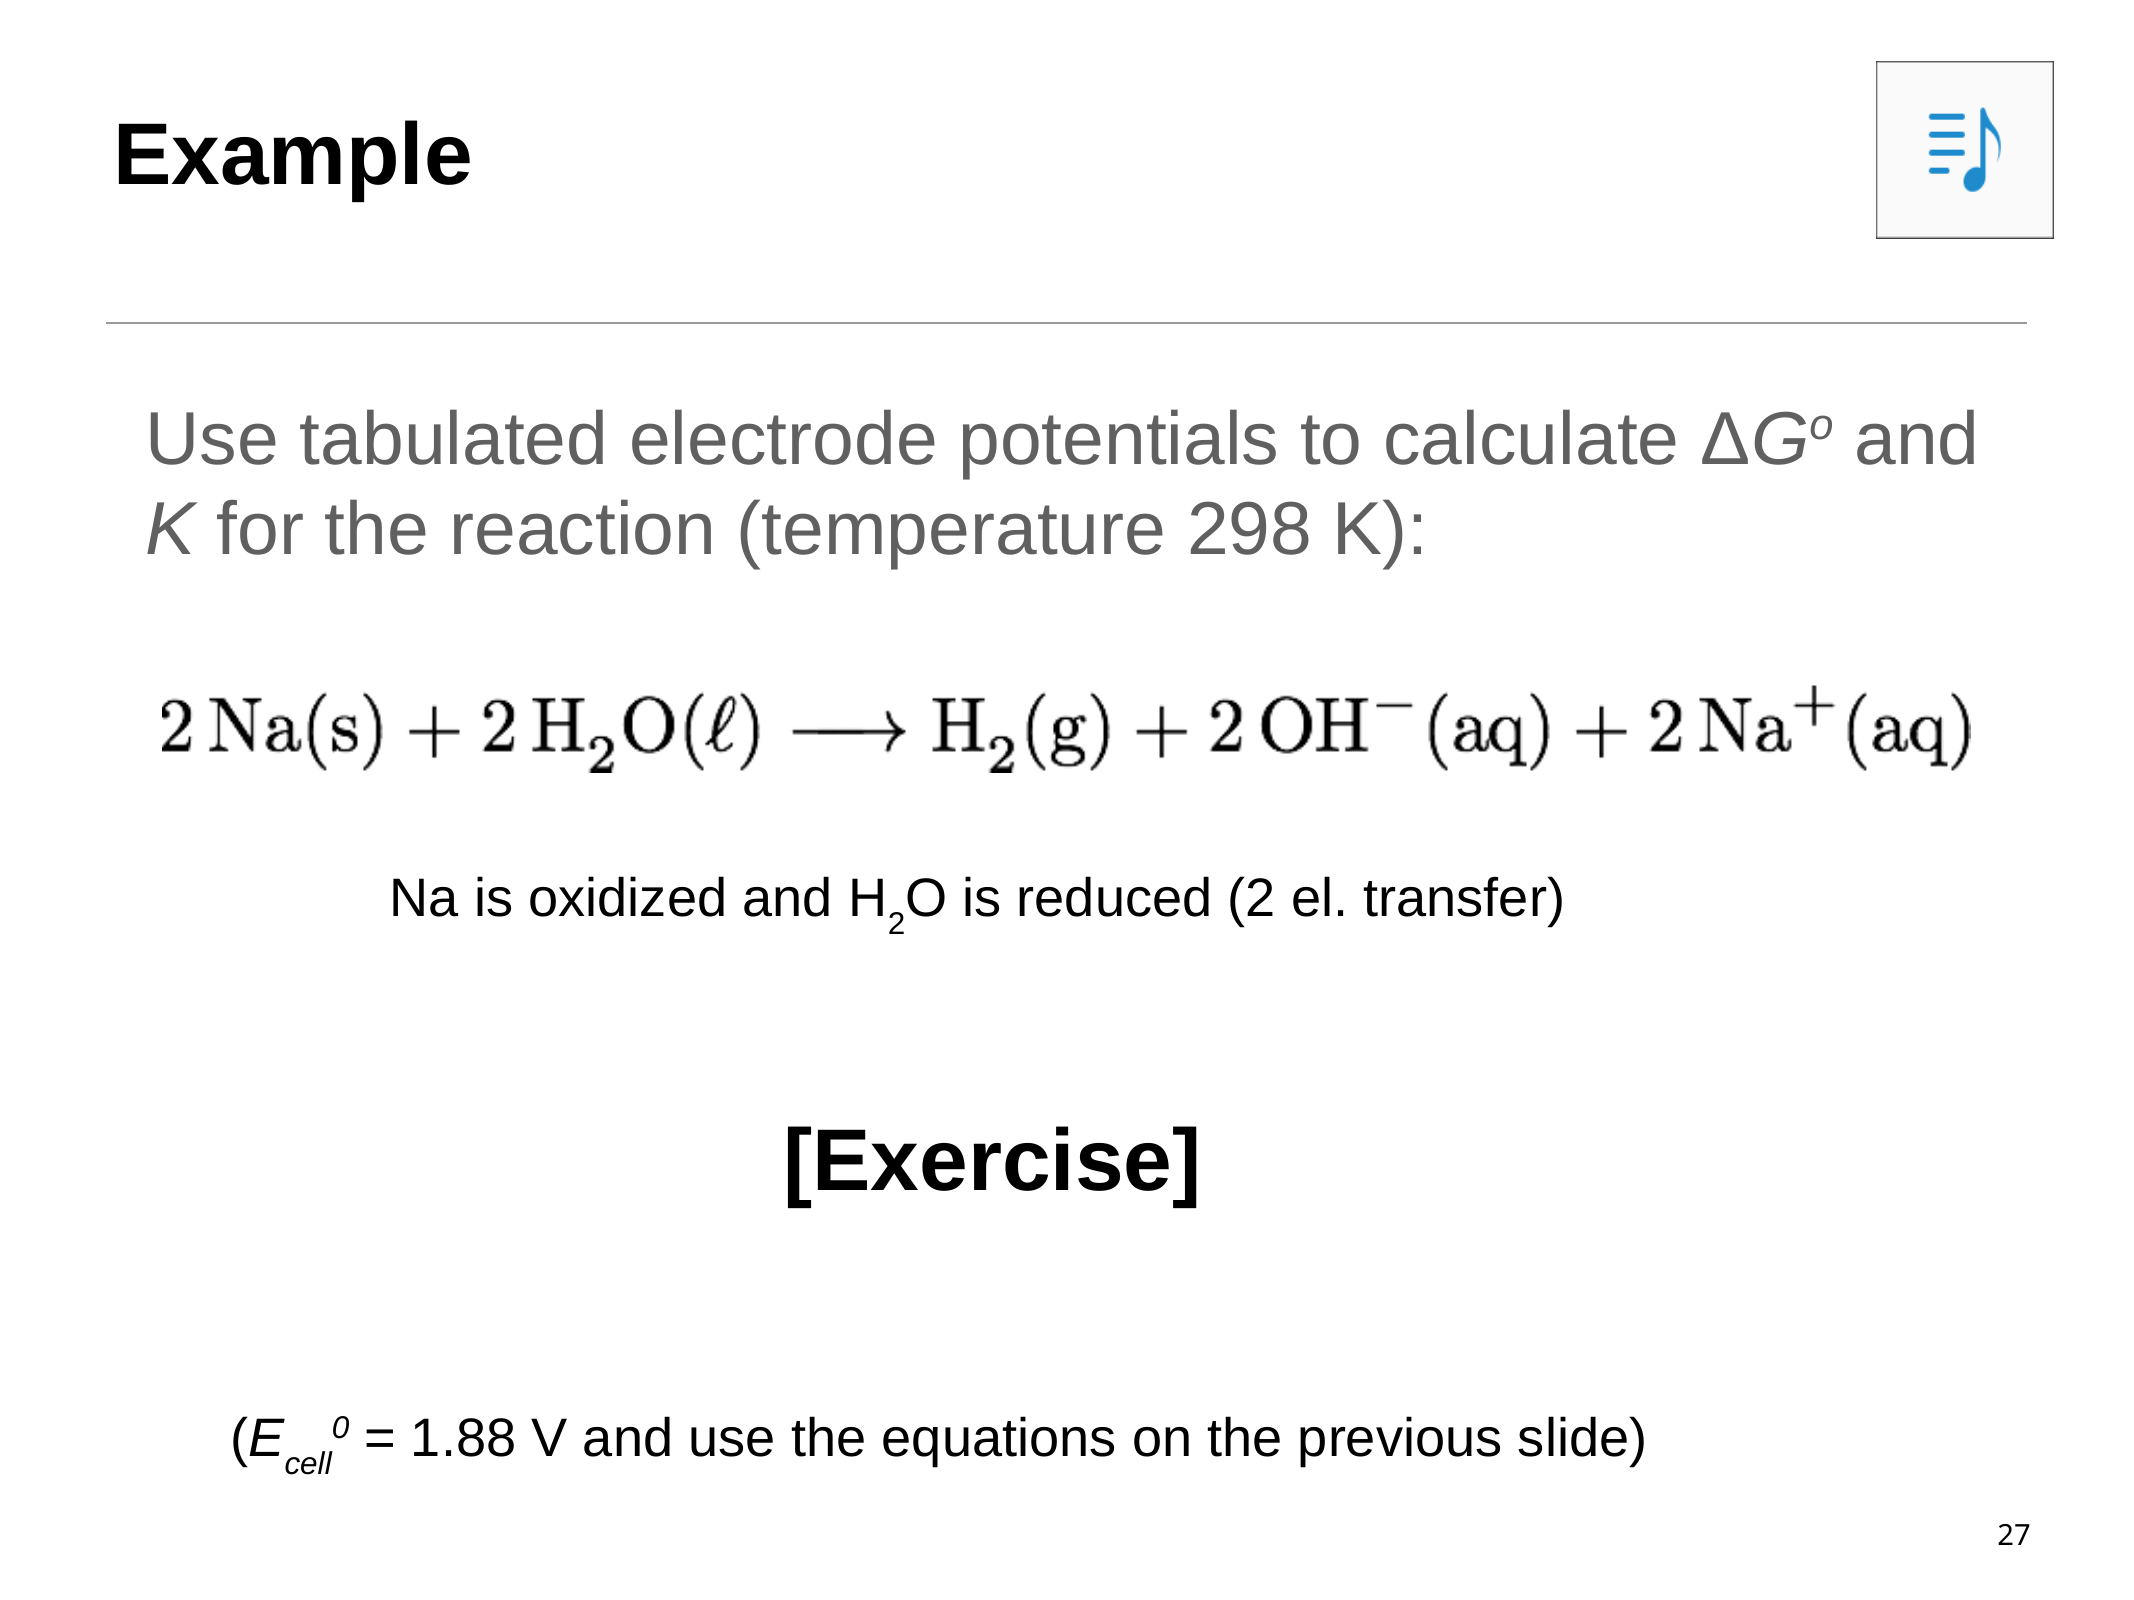

# Example
Use tabulated electrode potentials to calculate ΔGo and K for the reaction (temperature 298 K):
Na is oxidized and H2O is reduced (2 el. transfer)
[Exercise]
(Ecell0 = 1.88 V and use the equations on the previous slide)
27